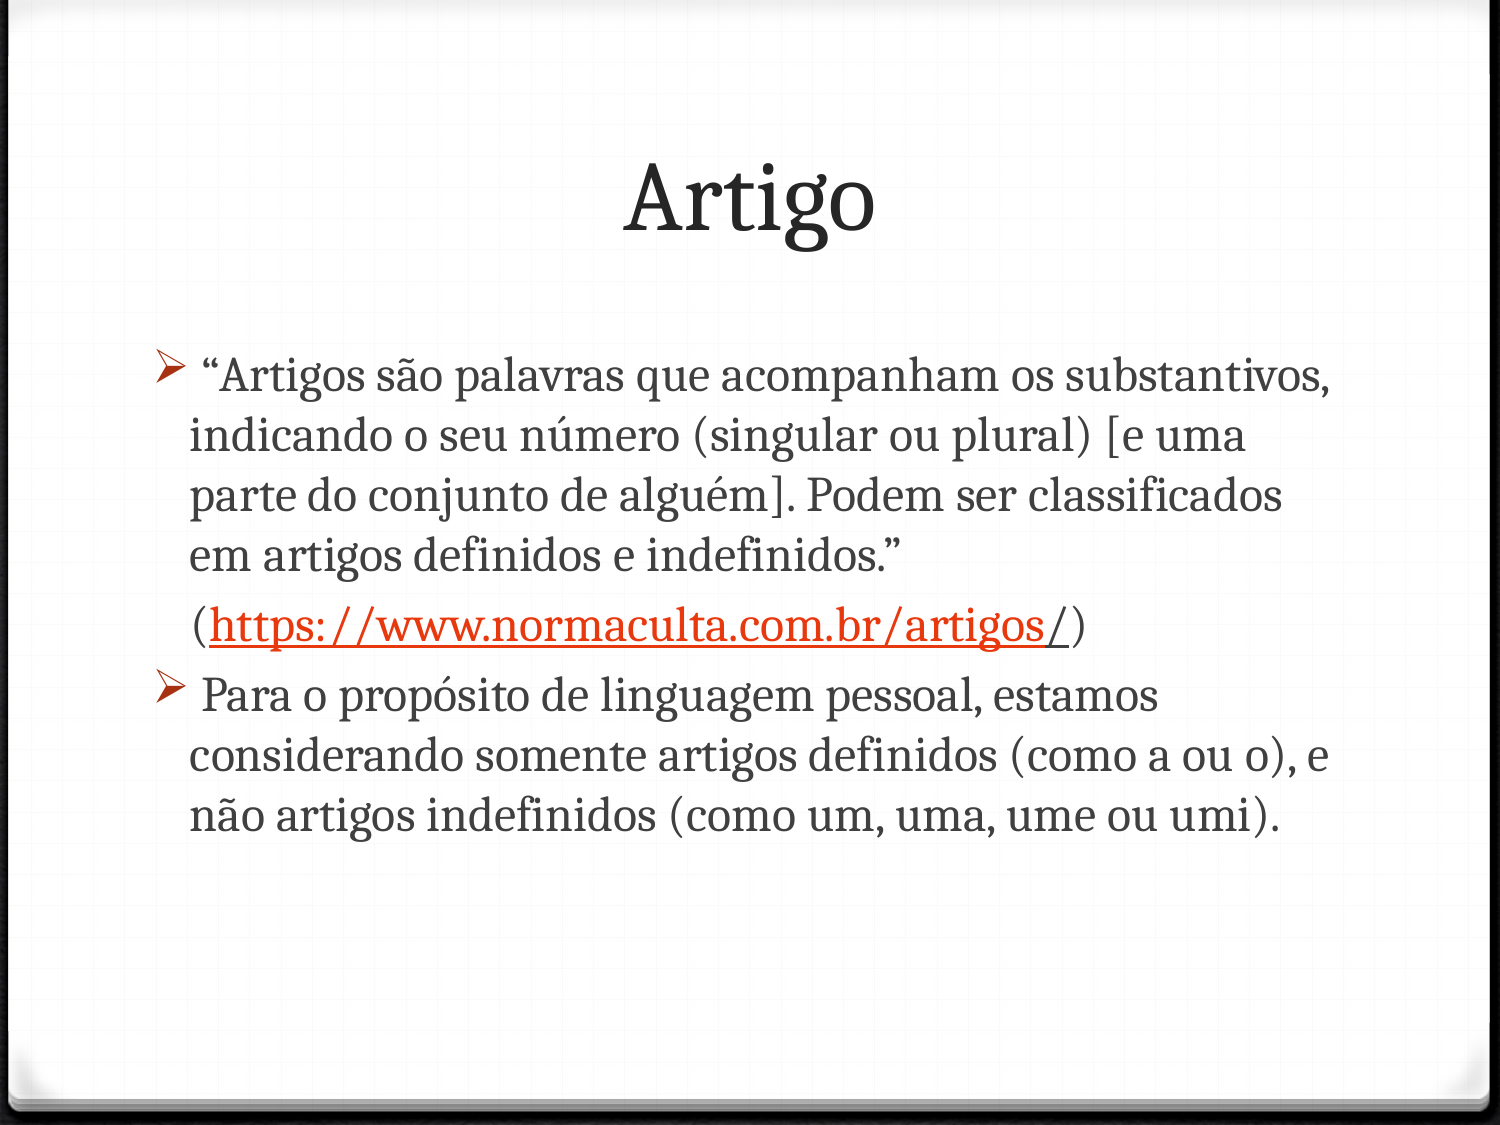

# Artigo
 “Artigos são palavras que acompanham os substantivos, indicando o seu número (singular ou plural) [e uma parte do conjunto de alguém]. Podem ser classificados em artigos definidos e indefinidos.”
(https://www.normaculta.com.br/artigos/)
 Para o propósito de linguagem pessoal, estamos considerando somente artigos definidos (como a ou o), e não artigos indefinidos (como um, uma, ume ou umi).